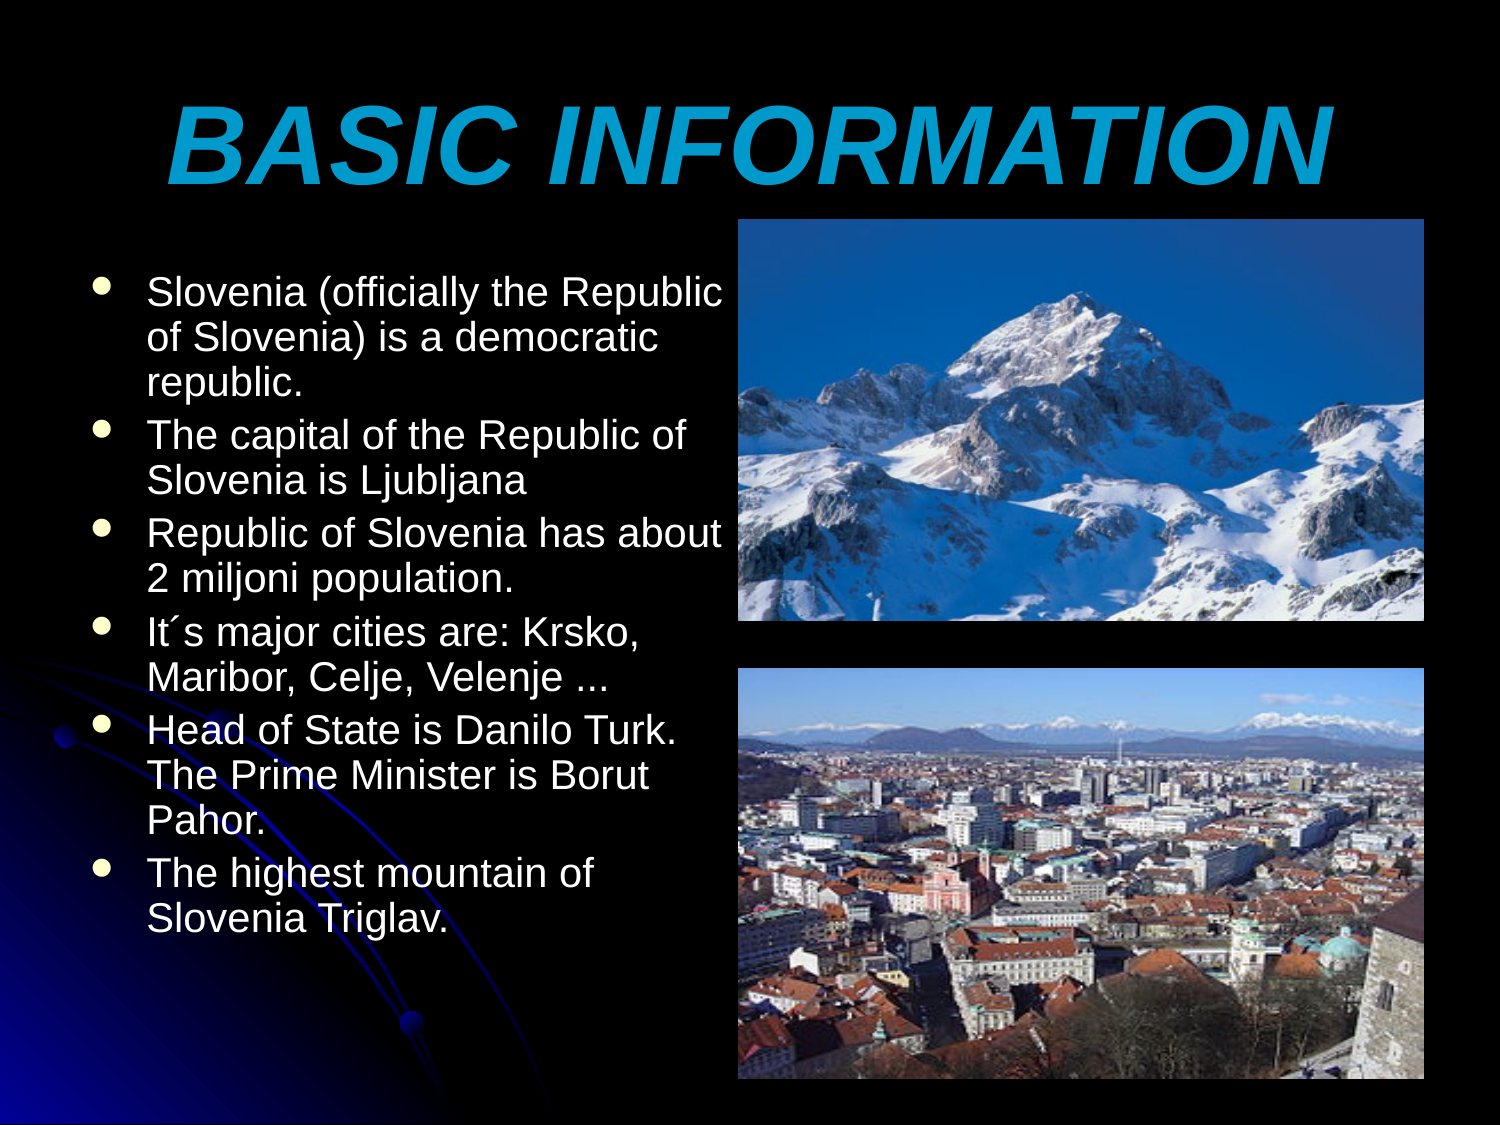

# BASIC INFORMATION
Slovenia (officially the Republic of Slovenia) is a democratic republic.
The capital of the Republic of Slovenia is Ljubljana
Republic of Slovenia has about 2 miljoni population.
It´s major cities are: Krsko, Maribor, Celje, Velenje ...
Head of State is Danilo Turk. The Prime Minister is Borut Pahor.
The highest mountain of Slovenia Triglav.